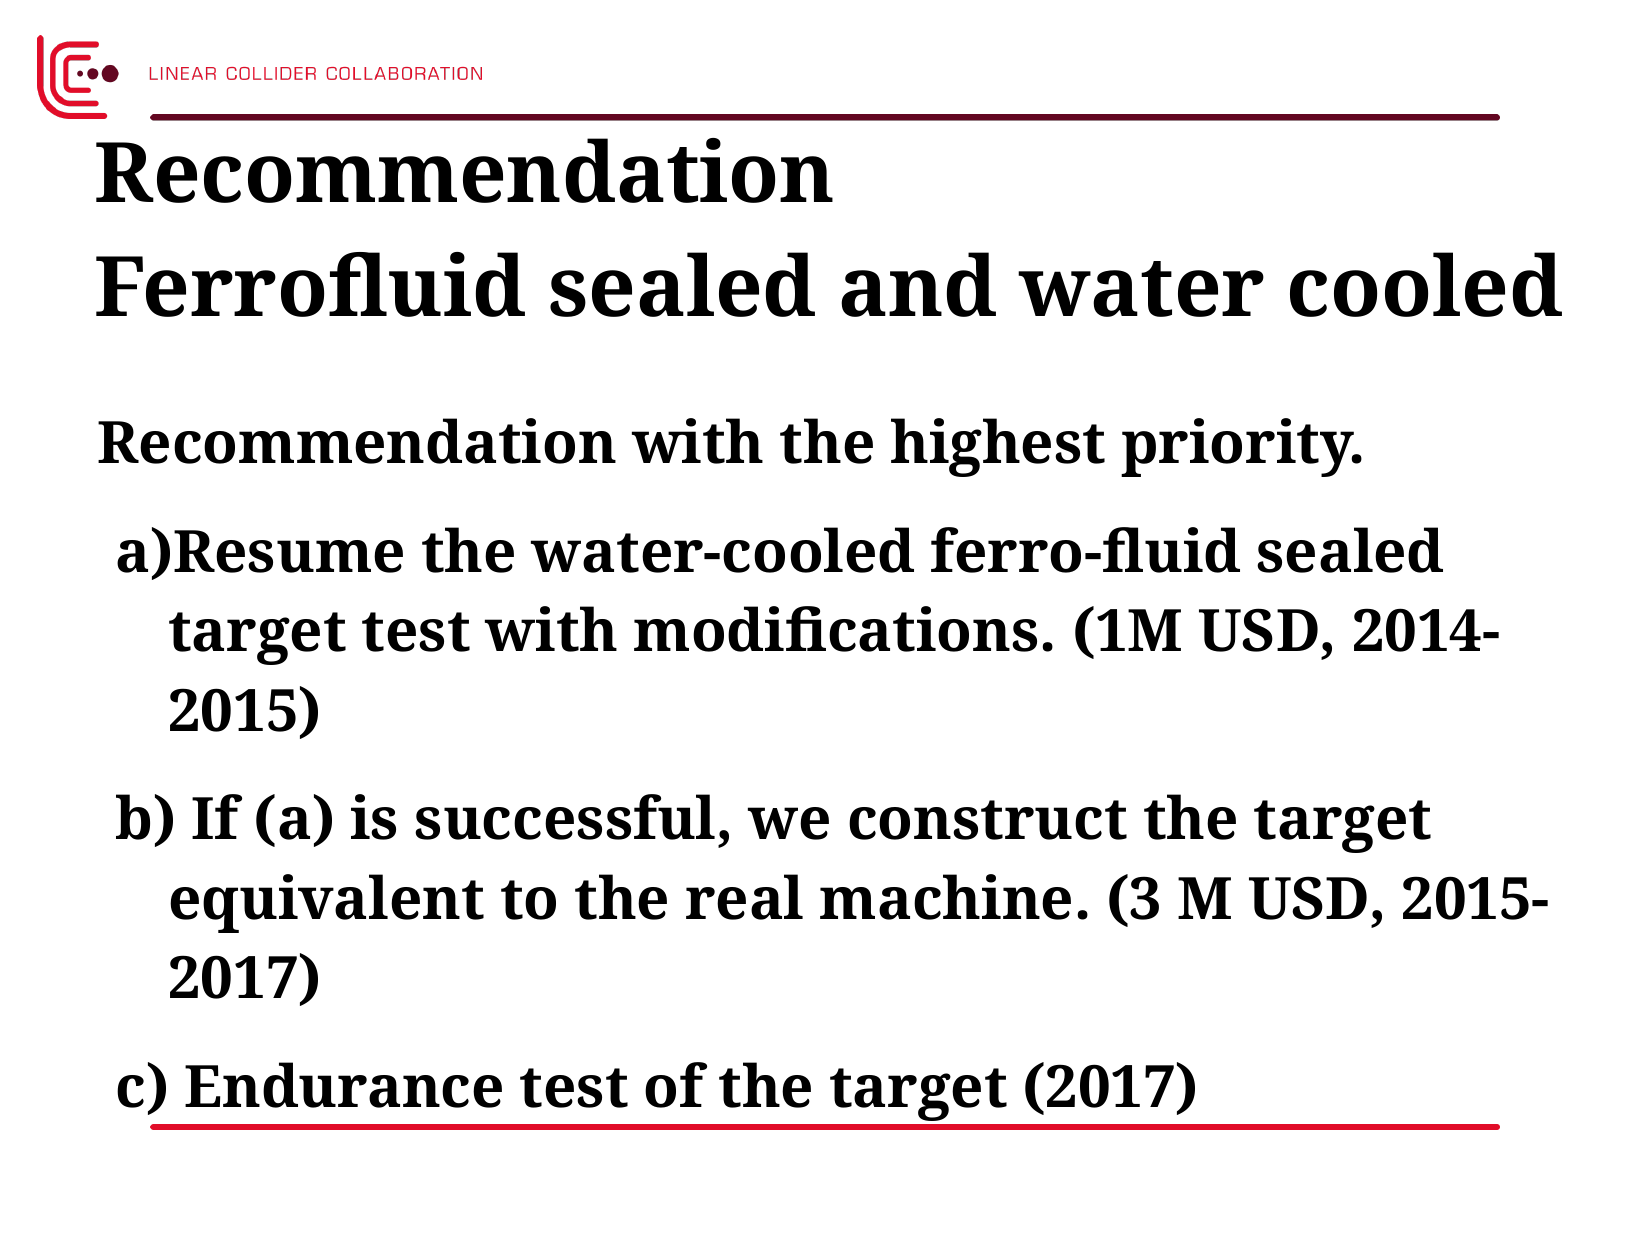

# Recommendation Ferrofluid sealed and water cooled
Recommendation with the highest priority.
Resume the water-cooled ferro-fluid sealed target test with modifications. (1M USD, 2014-2015)
 If (a) is successful, we construct the target equivalent to the real machine. (3 M USD, 2015-2017)
 Endurance test of the target (2017)